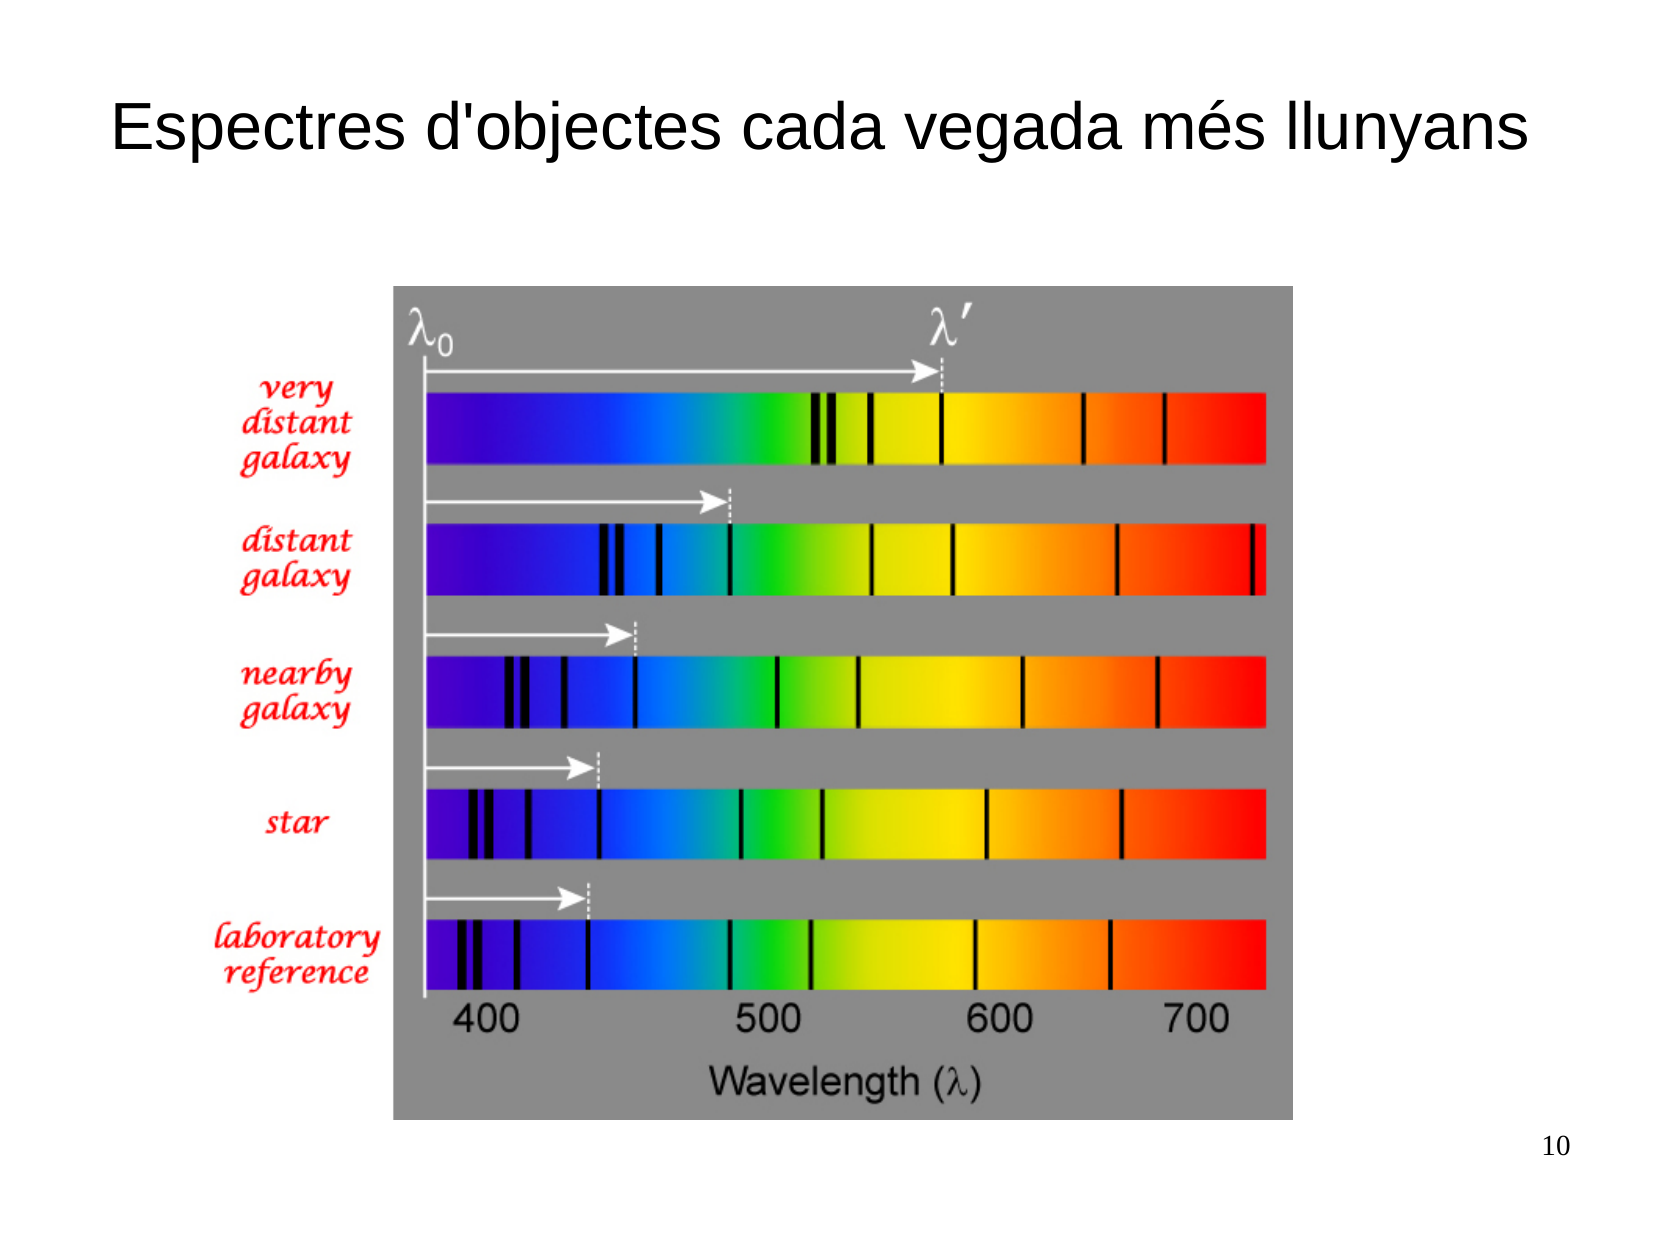

Espectres d'objectes cada vegada més llunyans
10